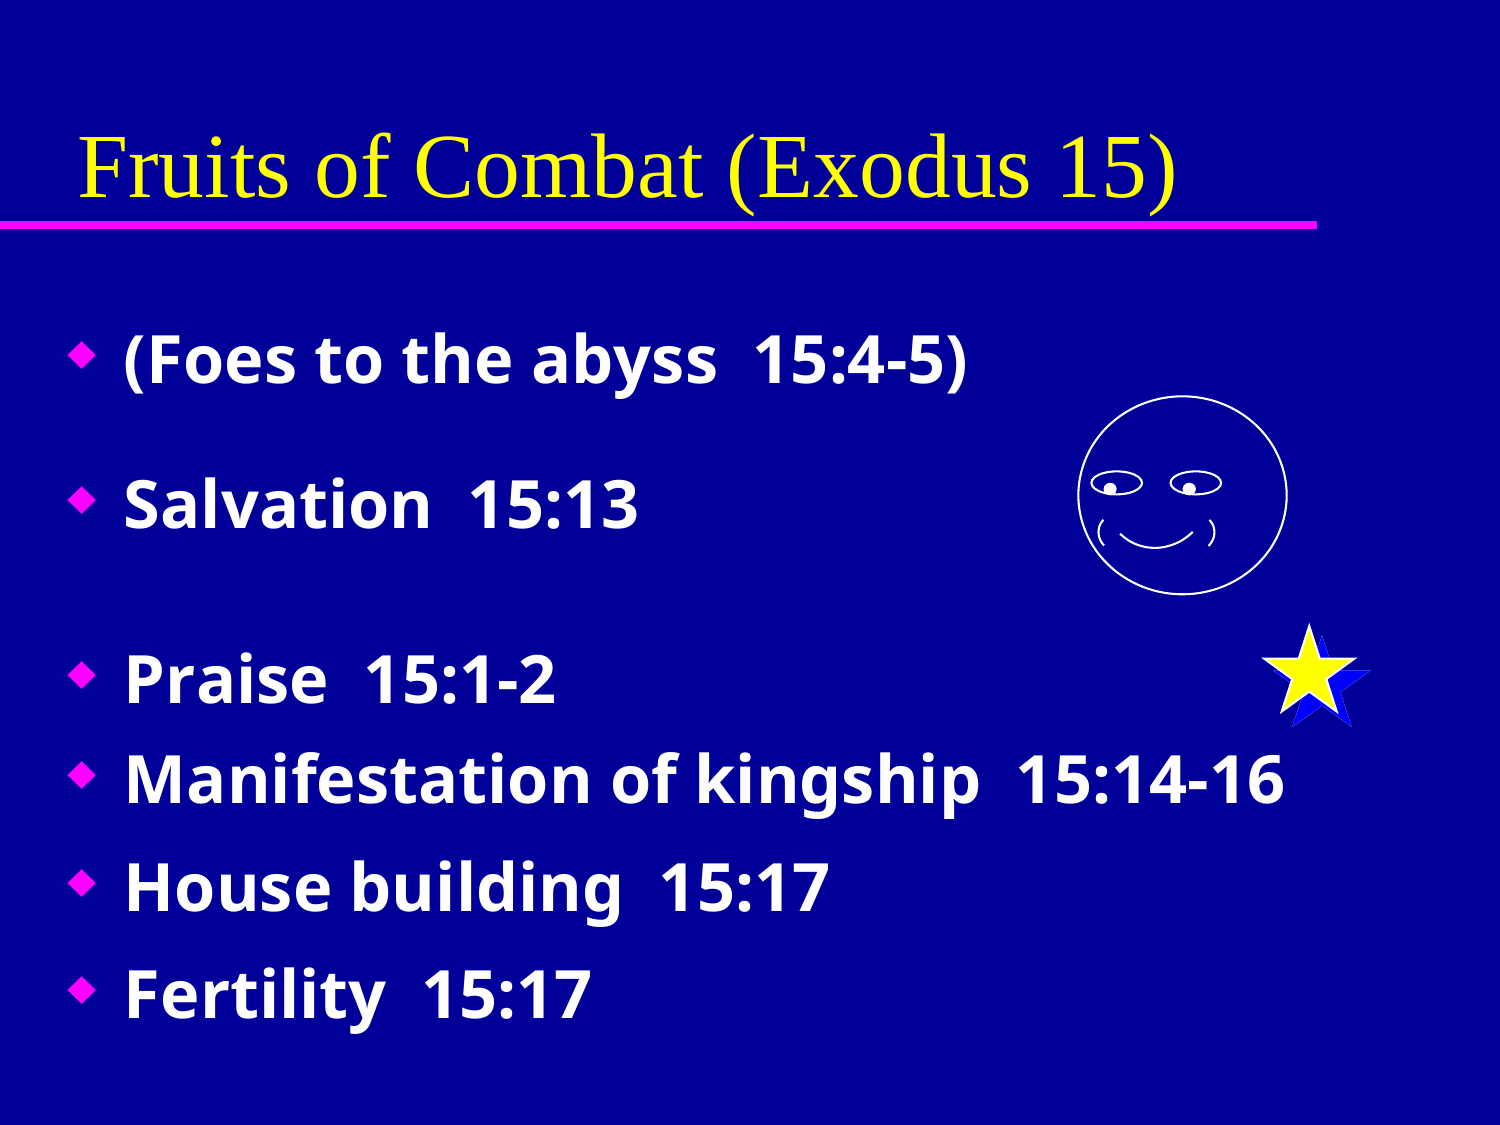

# Fruits of Combat (Exodus 15)
(Foes to the abyss 15:4-5)
Salvation 15:13
Praise 15:1-2
Manifestation of kingship 15:14-16
House building 15:17
Fertility 15:17